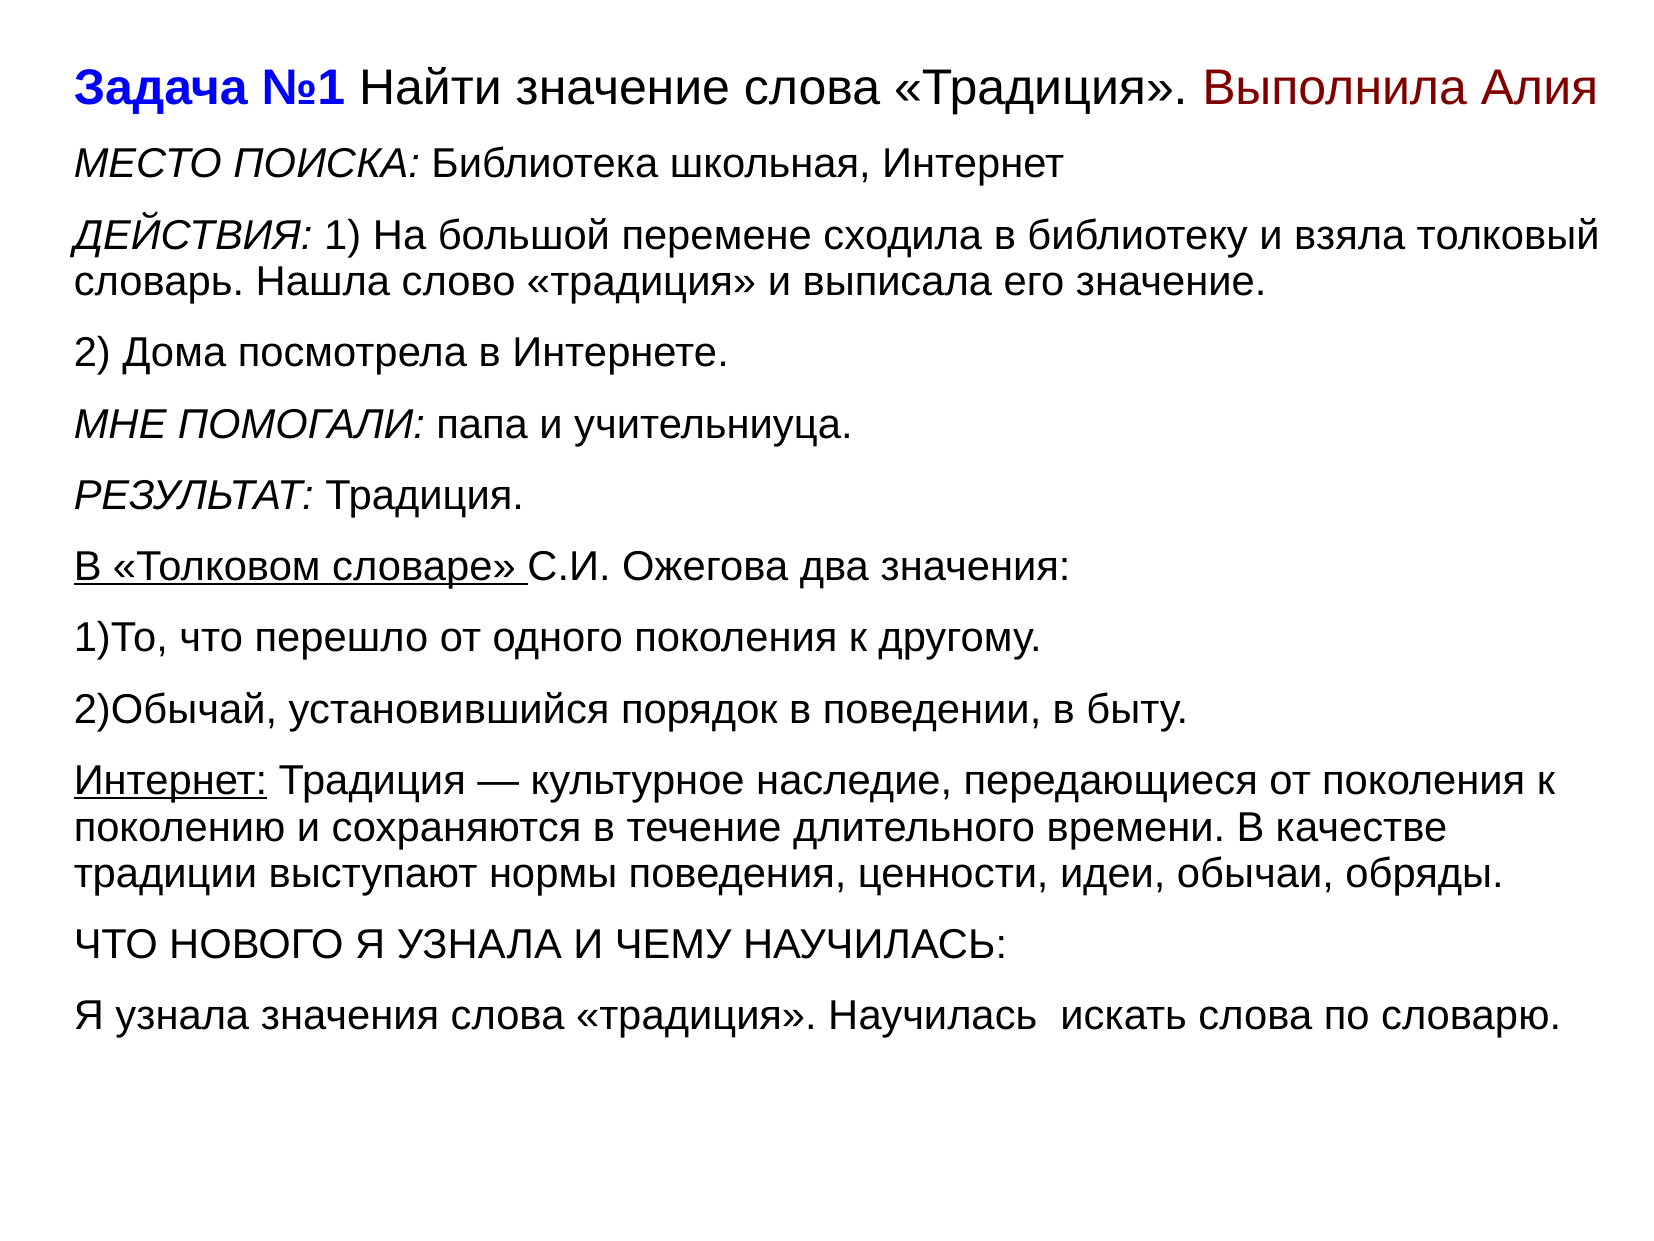

Задача №1 Найти значение слова «Традиция». Выполнила Алия
МЕСТО ПОИСКА: Библиотека школьная, Интернет
ДЕЙСТВИЯ: 1) На большой перемене сходила в библиотеку и взяла толковый словарь. Нашла слово «традиция» и выписала его значение.
2) Дома посмотрела в Интернете.
МНЕ ПОМОГАЛИ: папа и учительниуца.
РЕЗУЛЬТАТ: Традиция.
В «Толковом словаре» С.И. Ожегова два значения:
1)То, что перешло от одного поколения к другому.
2)Обычай, установившийся порядок в поведении, в быту.
Интернет: Традиция — культурное наследие, передающиеся от поколения к поколению и сохраняются в течение длительного времени. В качестве традиции выступают нормы поведения, ценности, идеи, обычаи, обряды.
ЧТО НОВОГО Я УЗНАЛА И ЧЕМУ НАУЧИЛАСЬ:
Я узнала значения слова «традиция». Научилась искать слова по словарю.